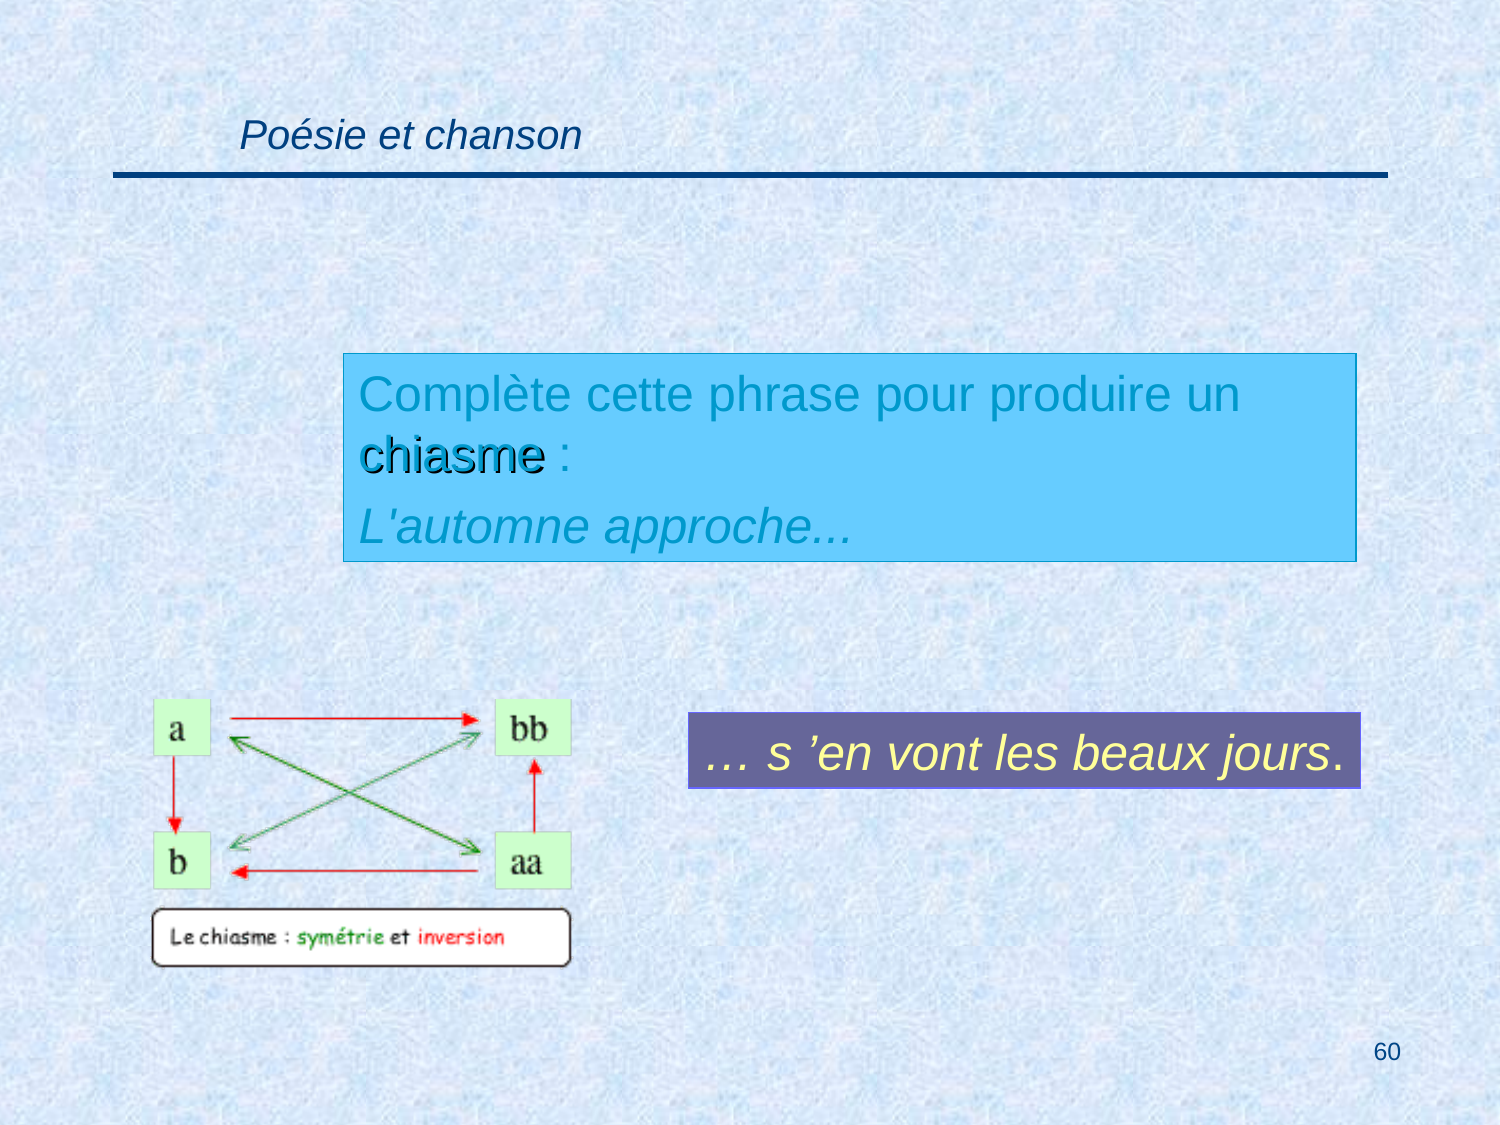

Poésie et chanson
Complète cette phrase pour produire un chiasme :
L'automne approche...
… s ’en vont les beaux jours.
60